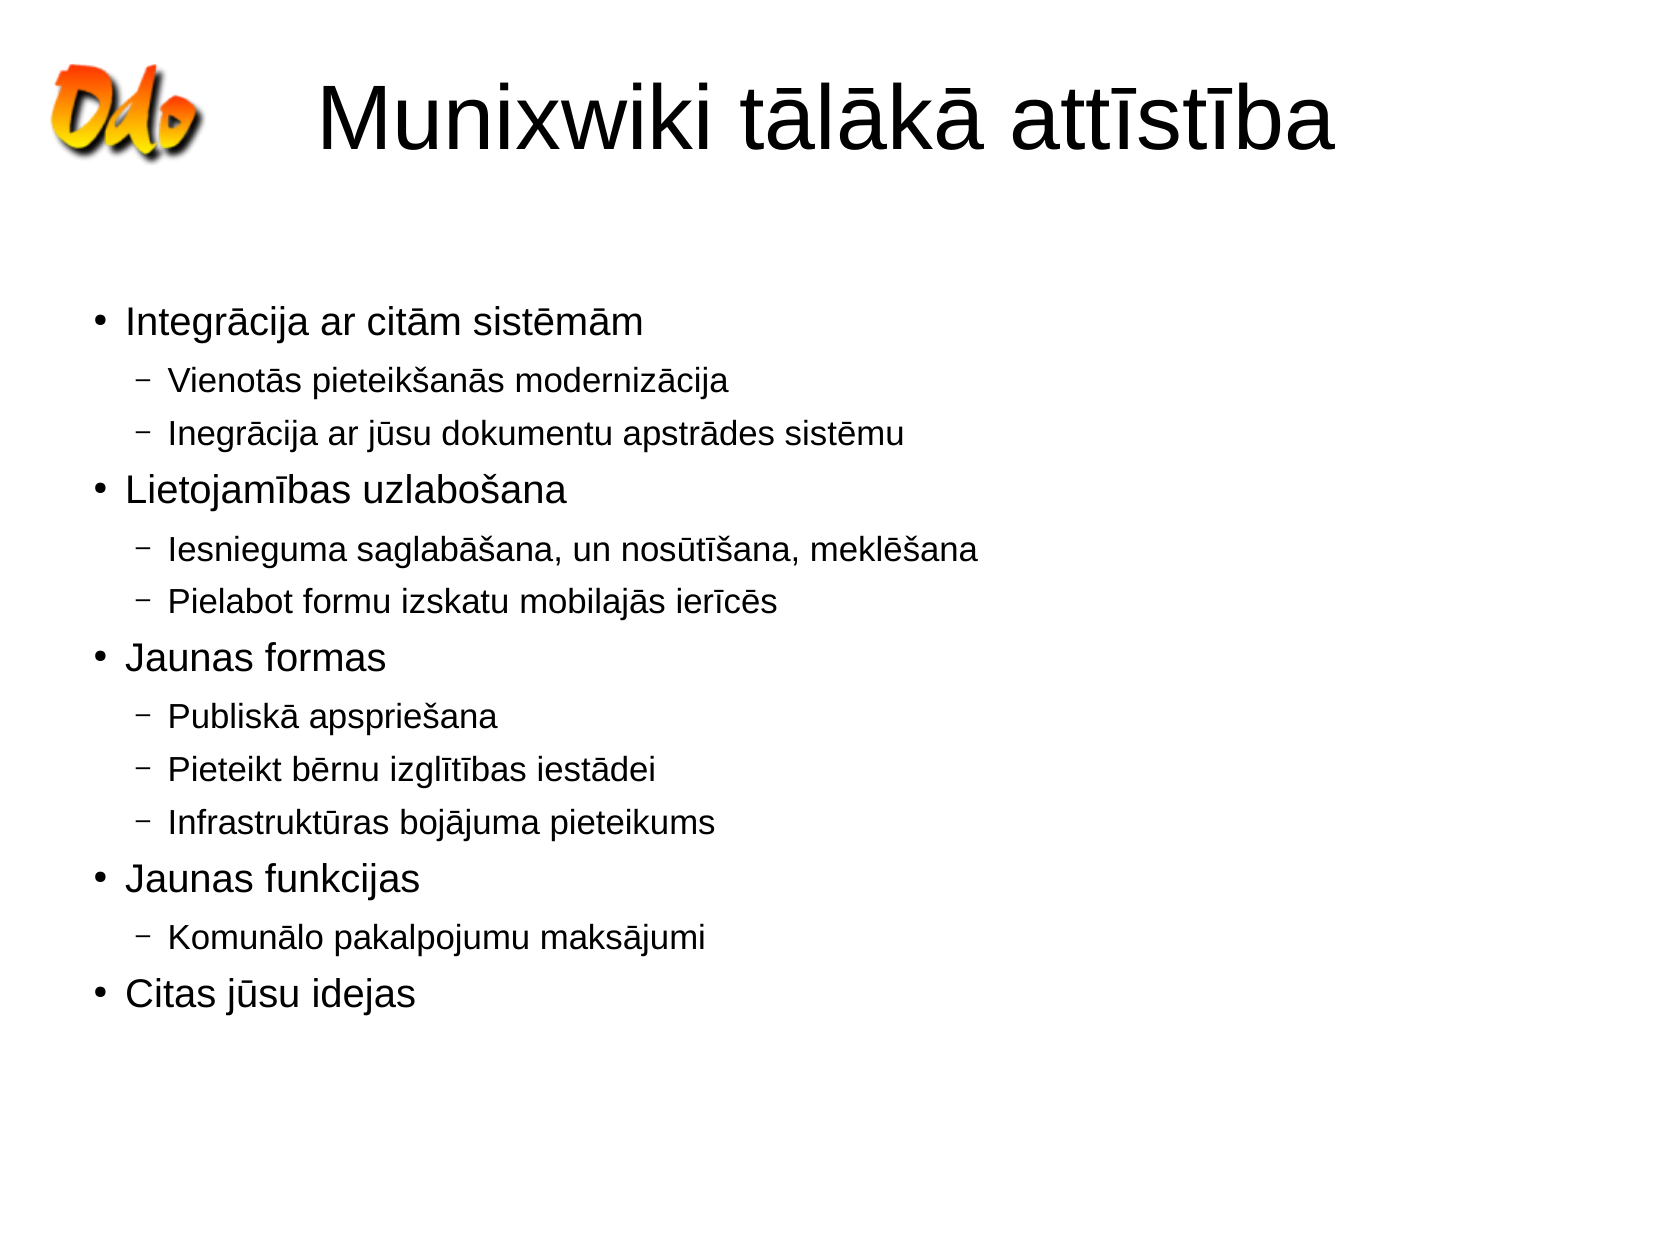

# Munixwiki tālākā attīstība
Integrācija ar citām sistēmām
Vienotās pieteikšanās modernizācija
Inegrācija ar jūsu dokumentu apstrādes sistēmu
Lietojamības uzlabošana
Iesnieguma saglabāšana, un nosūtīšana, meklēšana
Pielabot formu izskatu mobilajās ierīcēs
Jaunas formas
Publiskā apspriešana
Pieteikt bērnu izglītības iestādei
Infrastruktūras bojājuma pieteikums
Jaunas funkcijas
Komunālo pakalpojumu maksājumi
Citas jūsu idejas